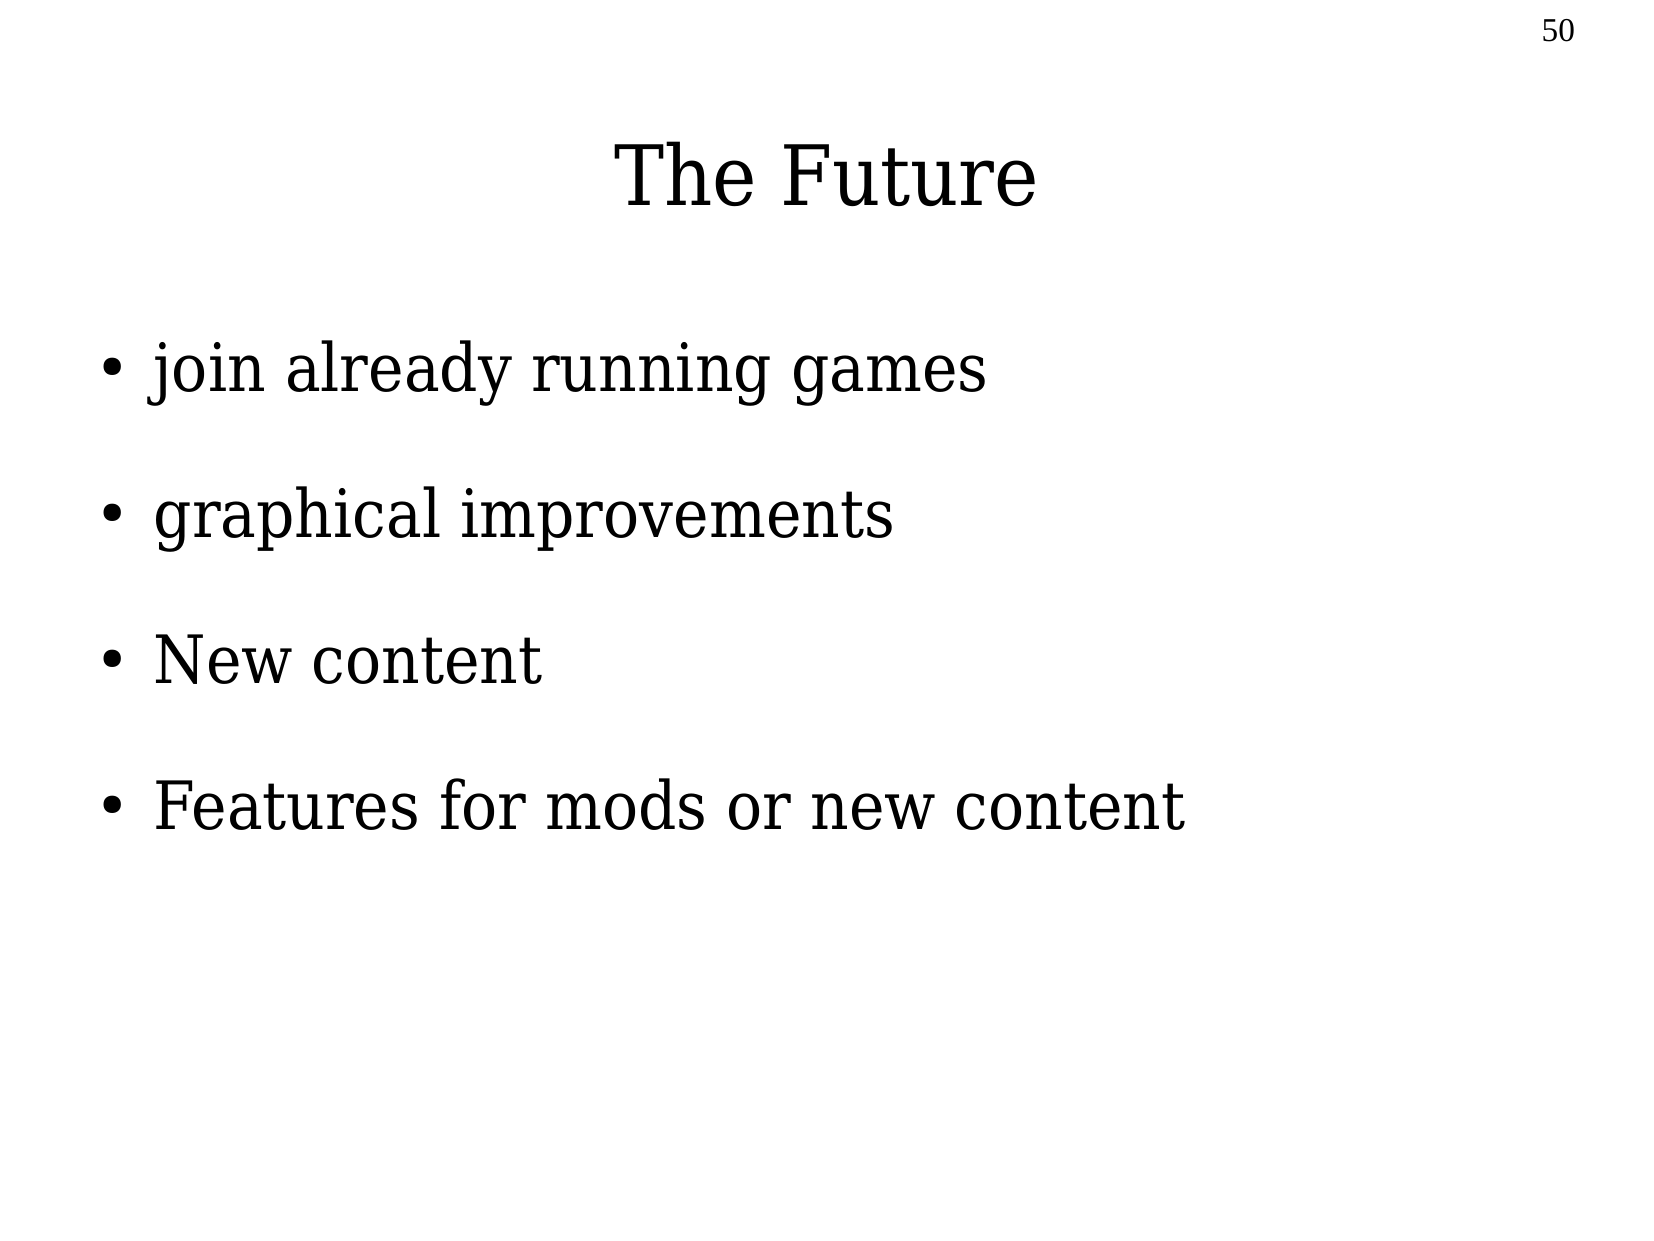

# The Future
join already running games
graphical improvements
New content
Features for mods or new content